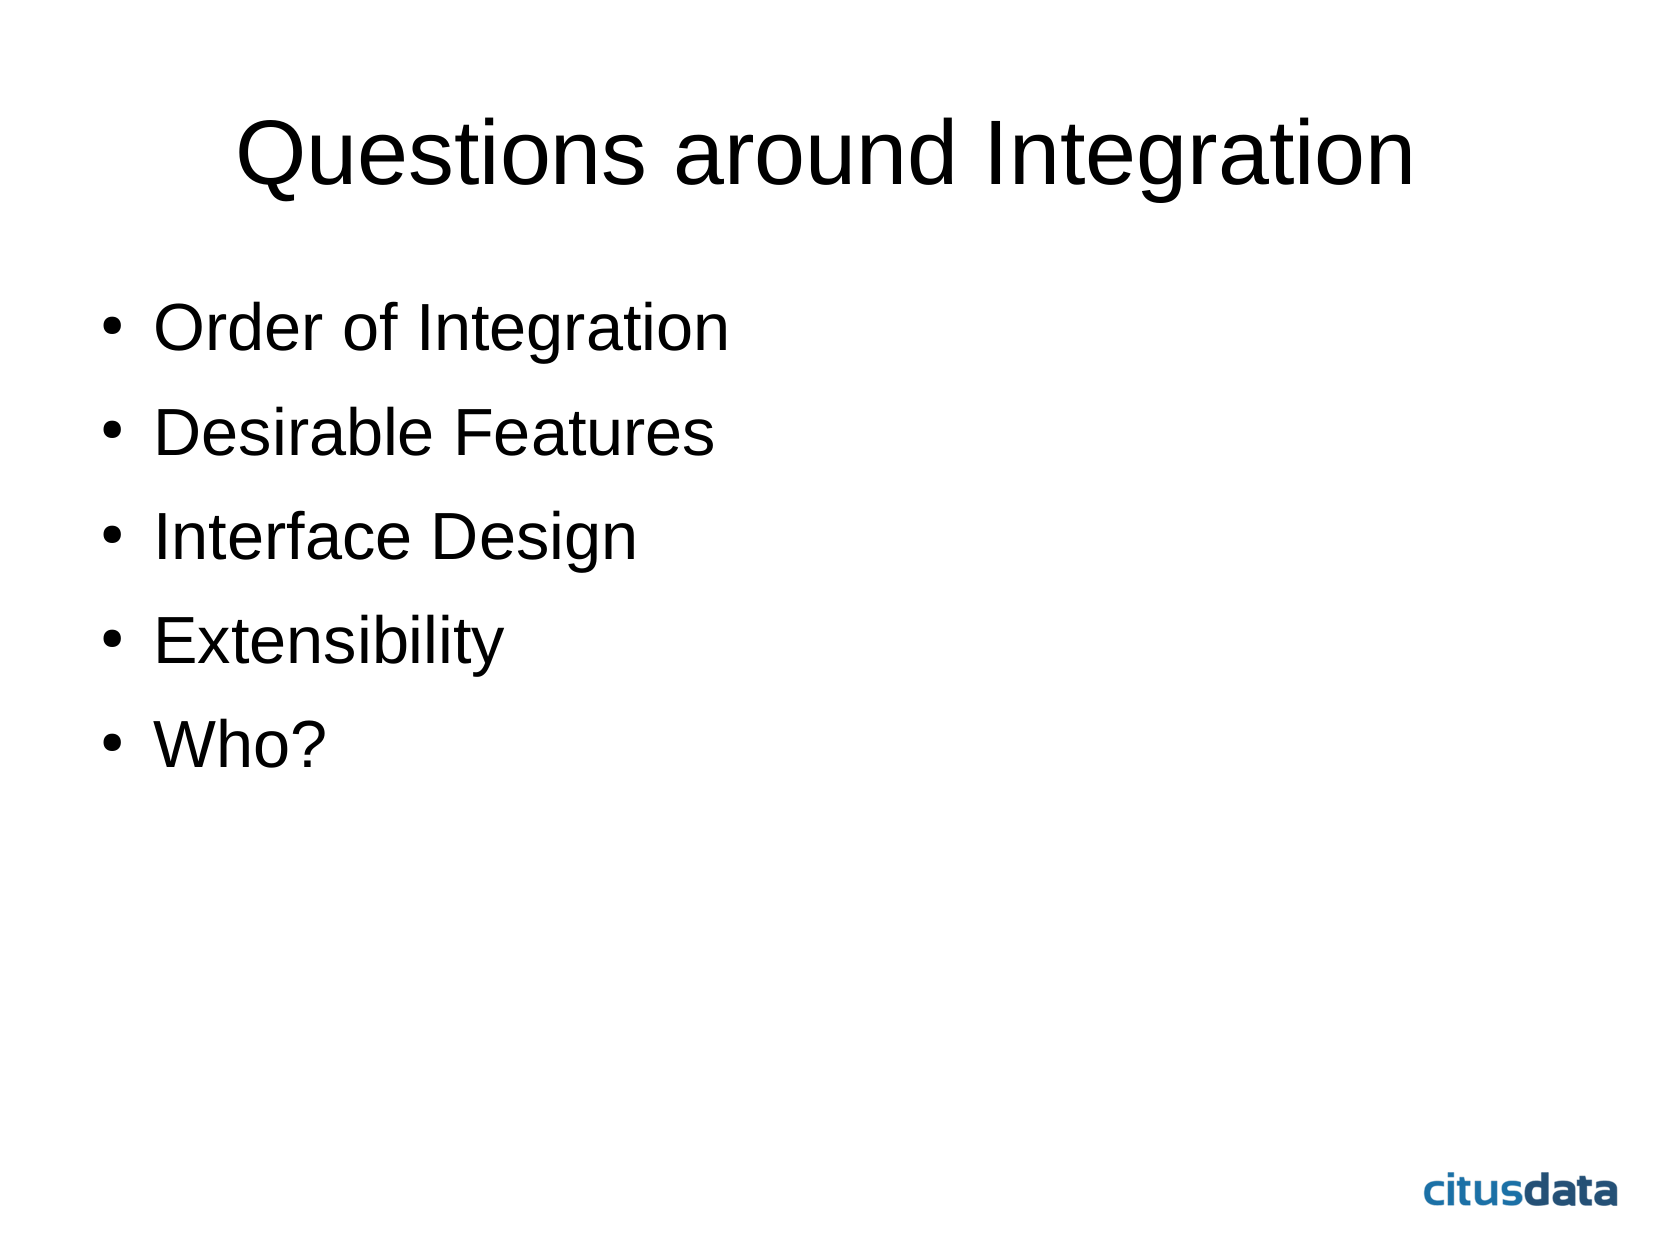

# Questions around Integration
Order of Integration
Desirable Features
Interface Design
Extensibility
Who?